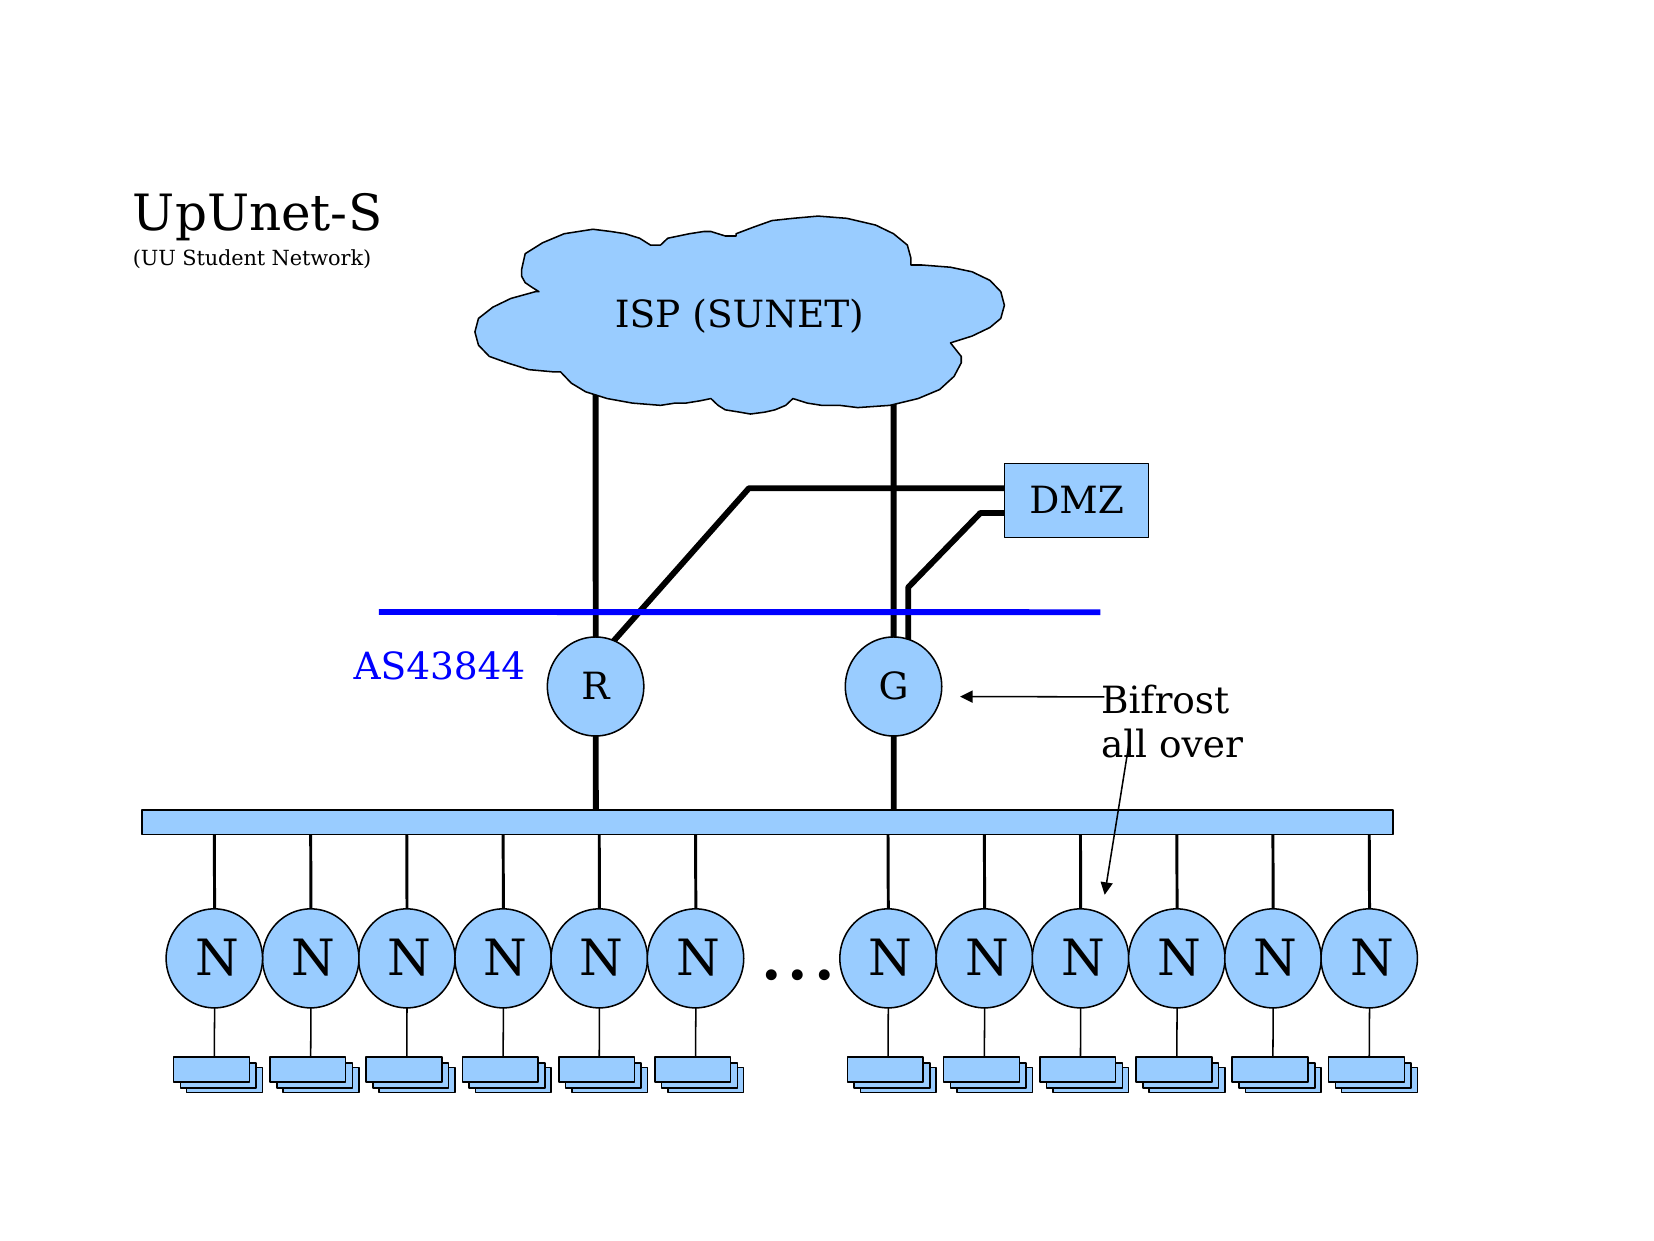

#
UpUnet-S
ISP (SUNET)
(UU Student Network)
DMZ
AS43844
R
G
Bifrost
all over
N
N
N
N
N
N
N
N
N
N
N
N
...